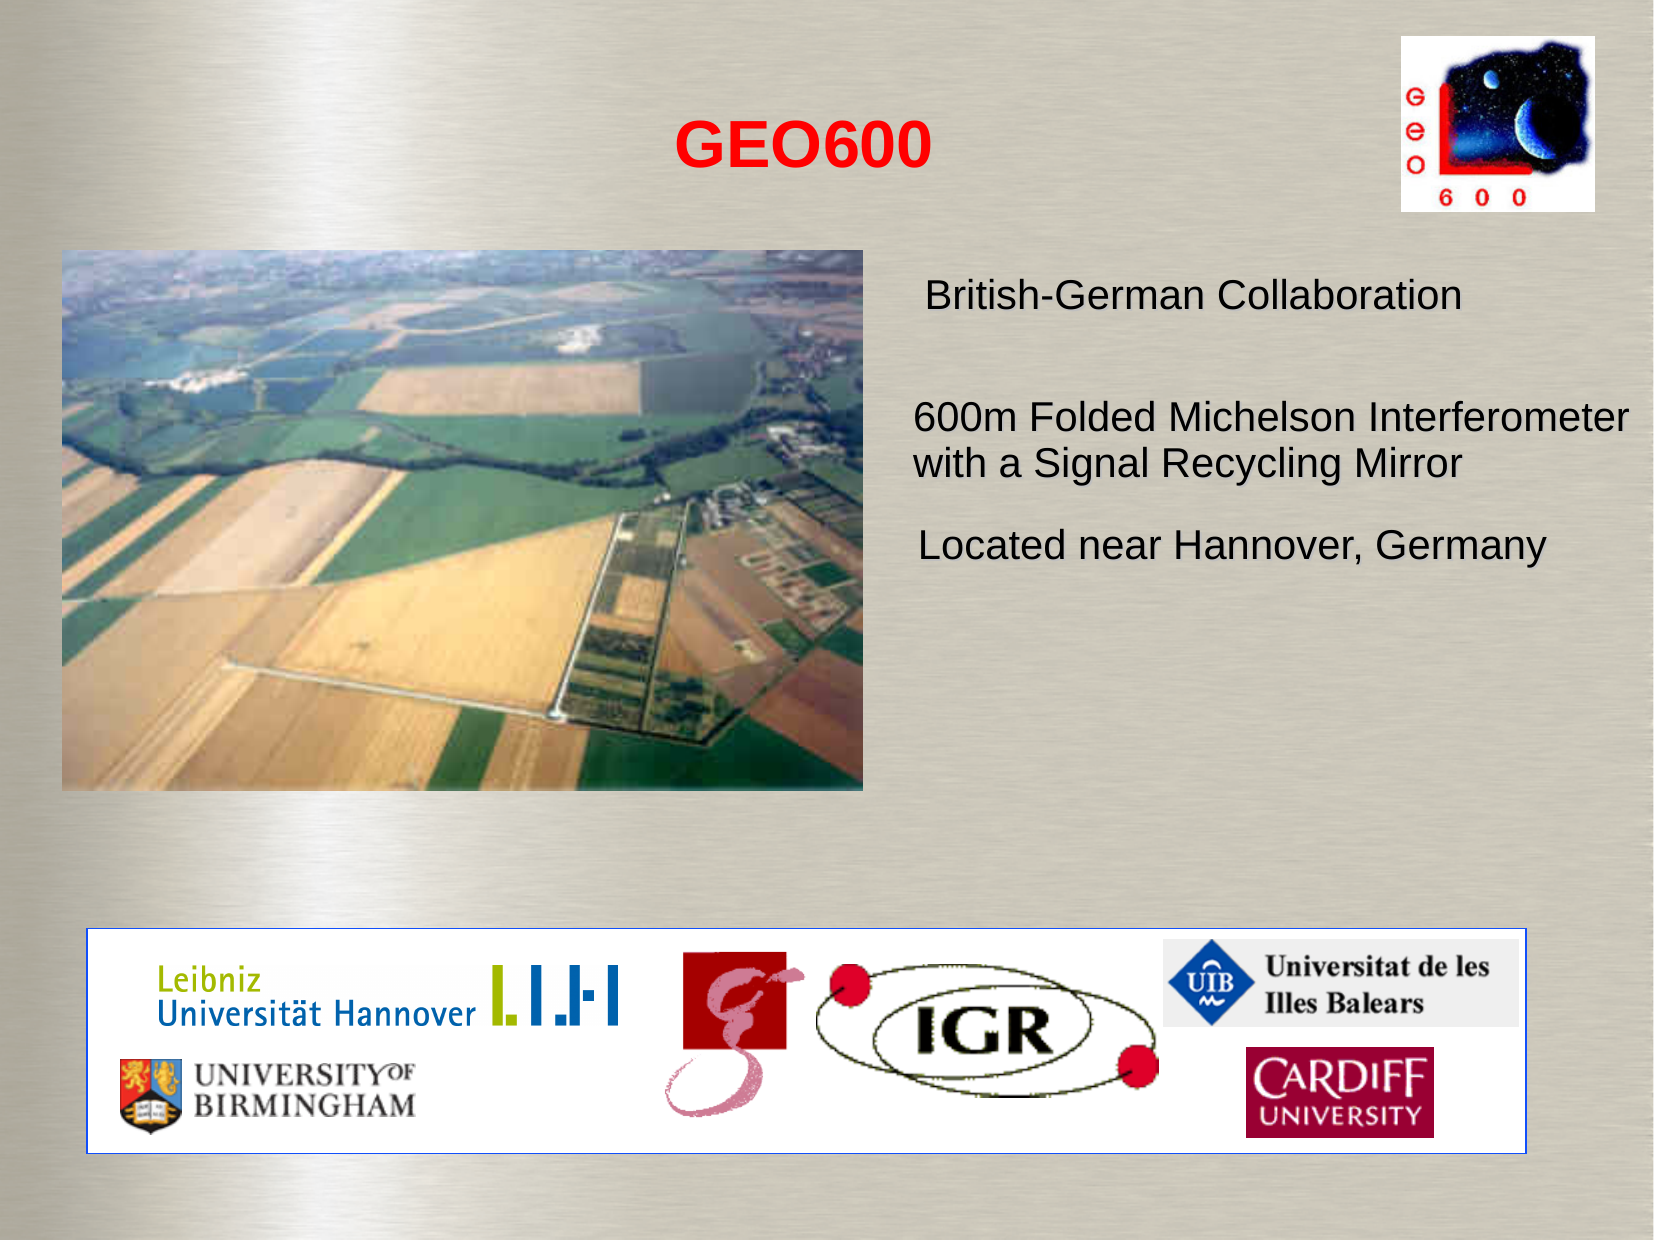

GEO600
British-German Collaboration
600m Folded Michelson Interferometer
with a Signal Recycling Mirror
Located near Hannover, Germany